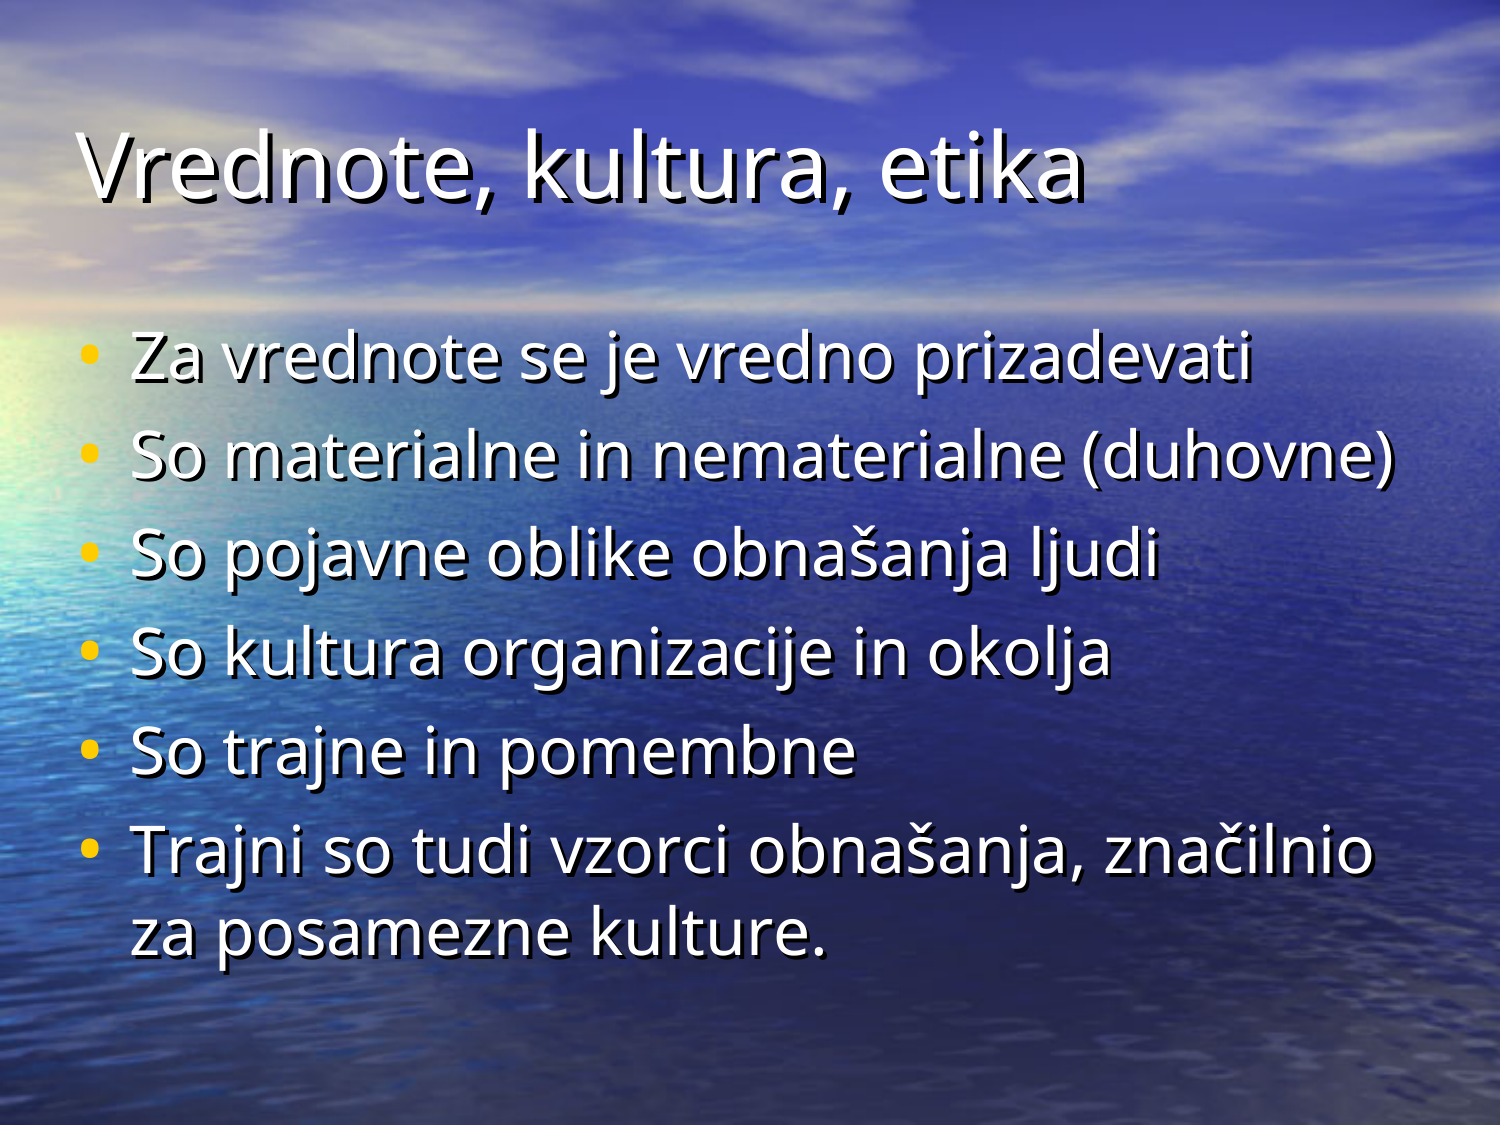

# Vrednote, kultura, etika
Za vrednote se je vredno prizadevati
So materialne in nematerialne (duhovne)
So pojavne oblike obnašanja ljudi
So kultura organizacije in okolja
So trajne in pomembne
Trajni so tudi vzorci obnašanja, značilnio za posamezne kulture.